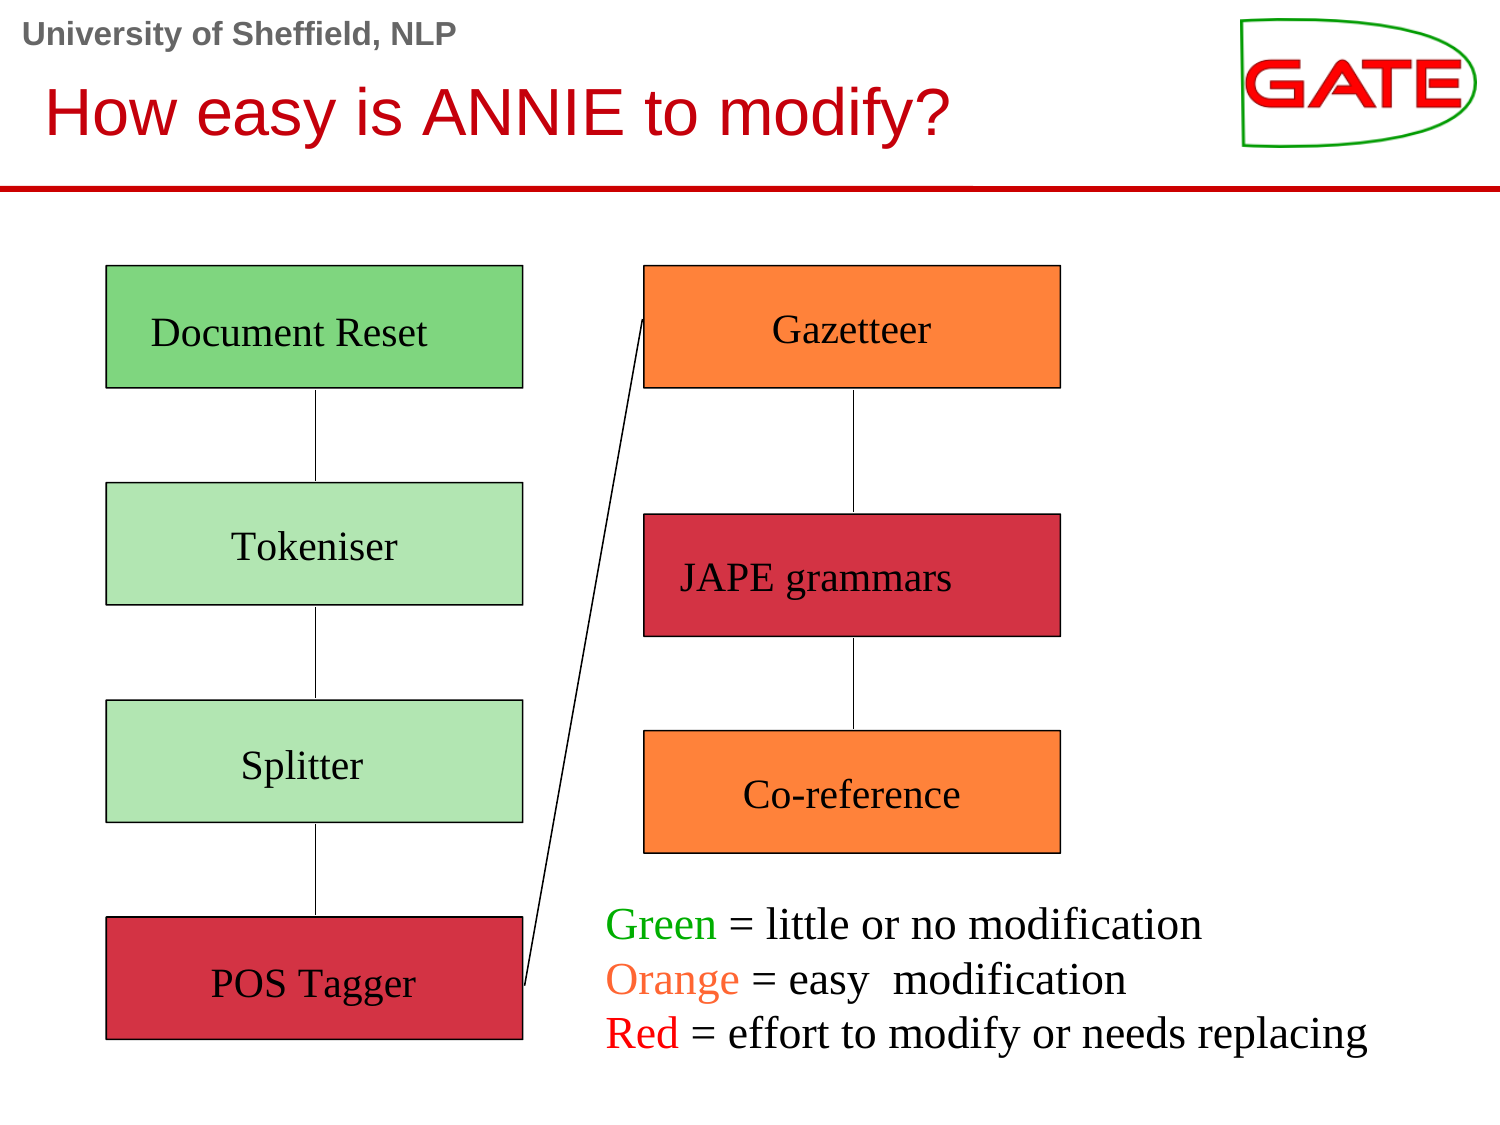

# How easy is ANNIE to modify?
Gazetteer
Document Reset
Tokeniser
JAPE grammars
Splitter
Co-reference
POS Tagger
Green = little or no modification
Orange = easy modification
Red = effort to modify or needs replacing